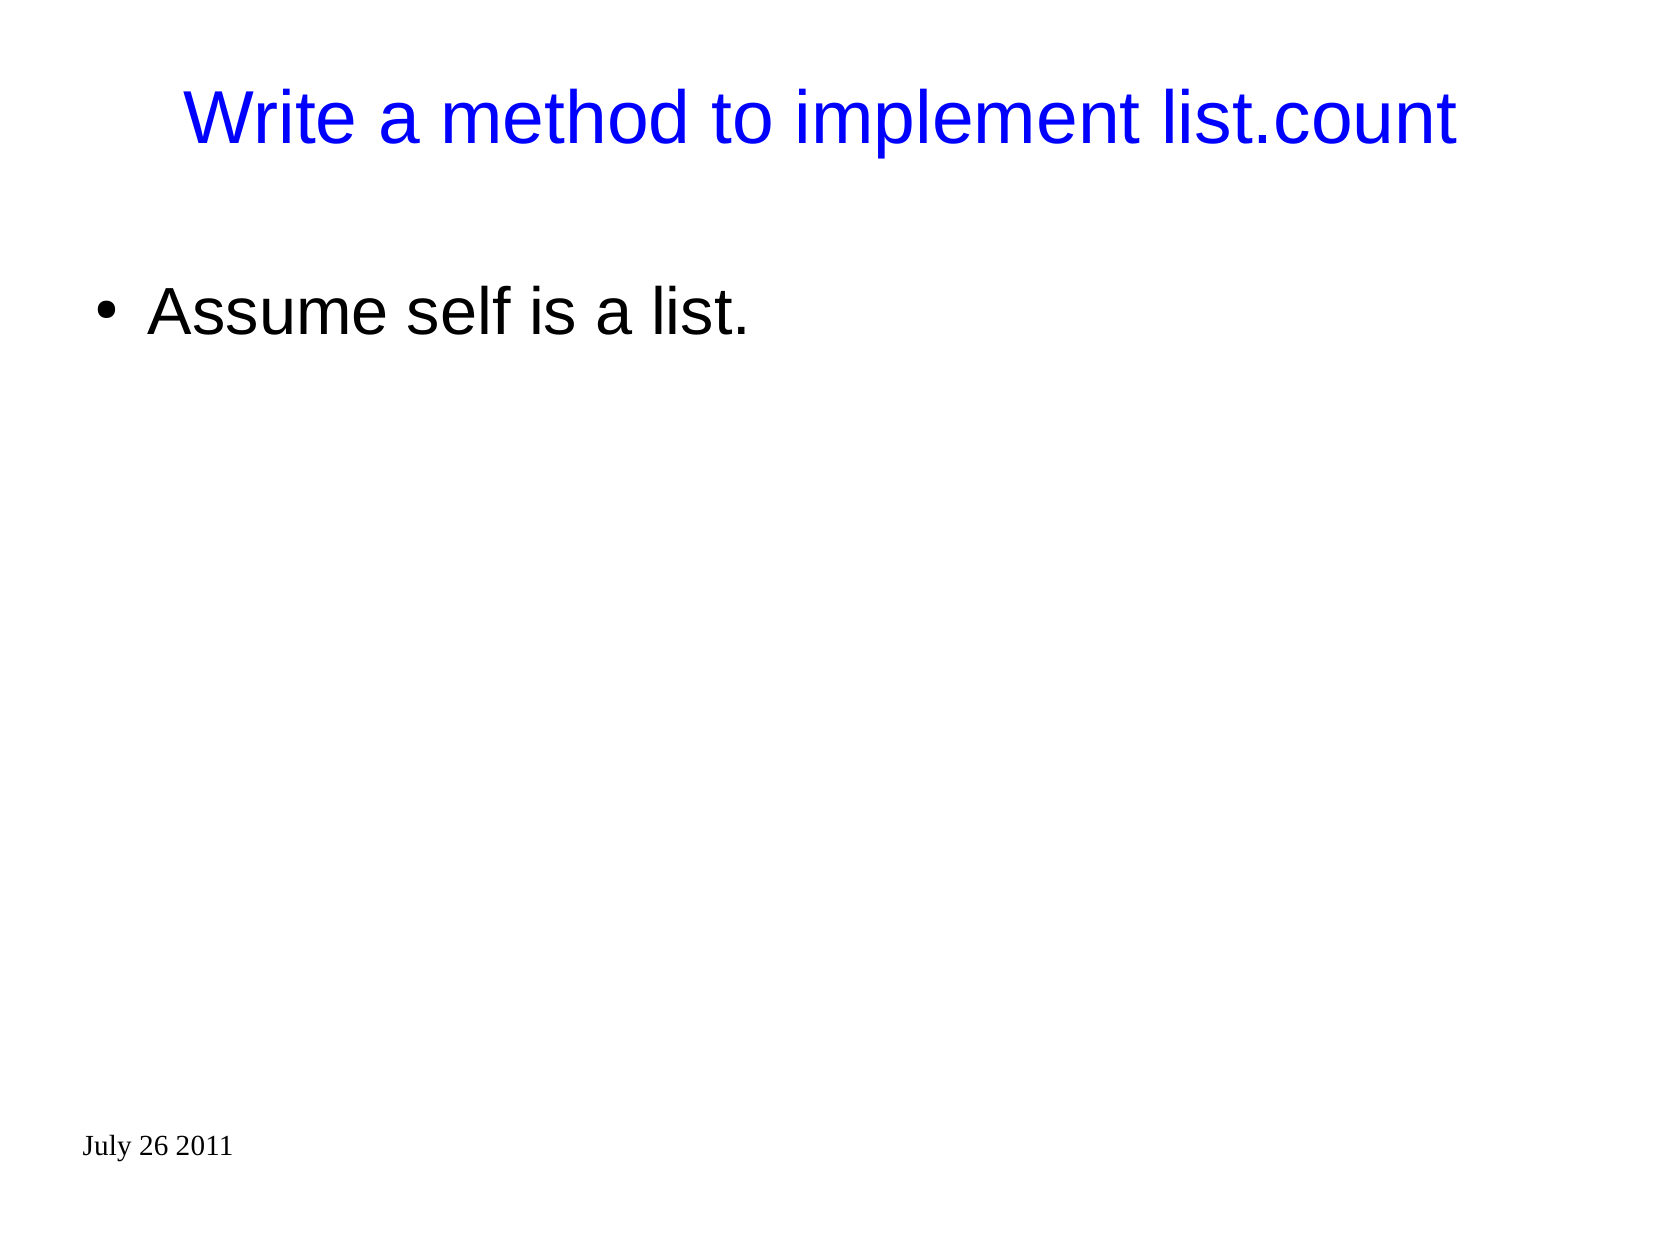

# Write a method to implement list.count
Assume self is a list.
July 26 2011